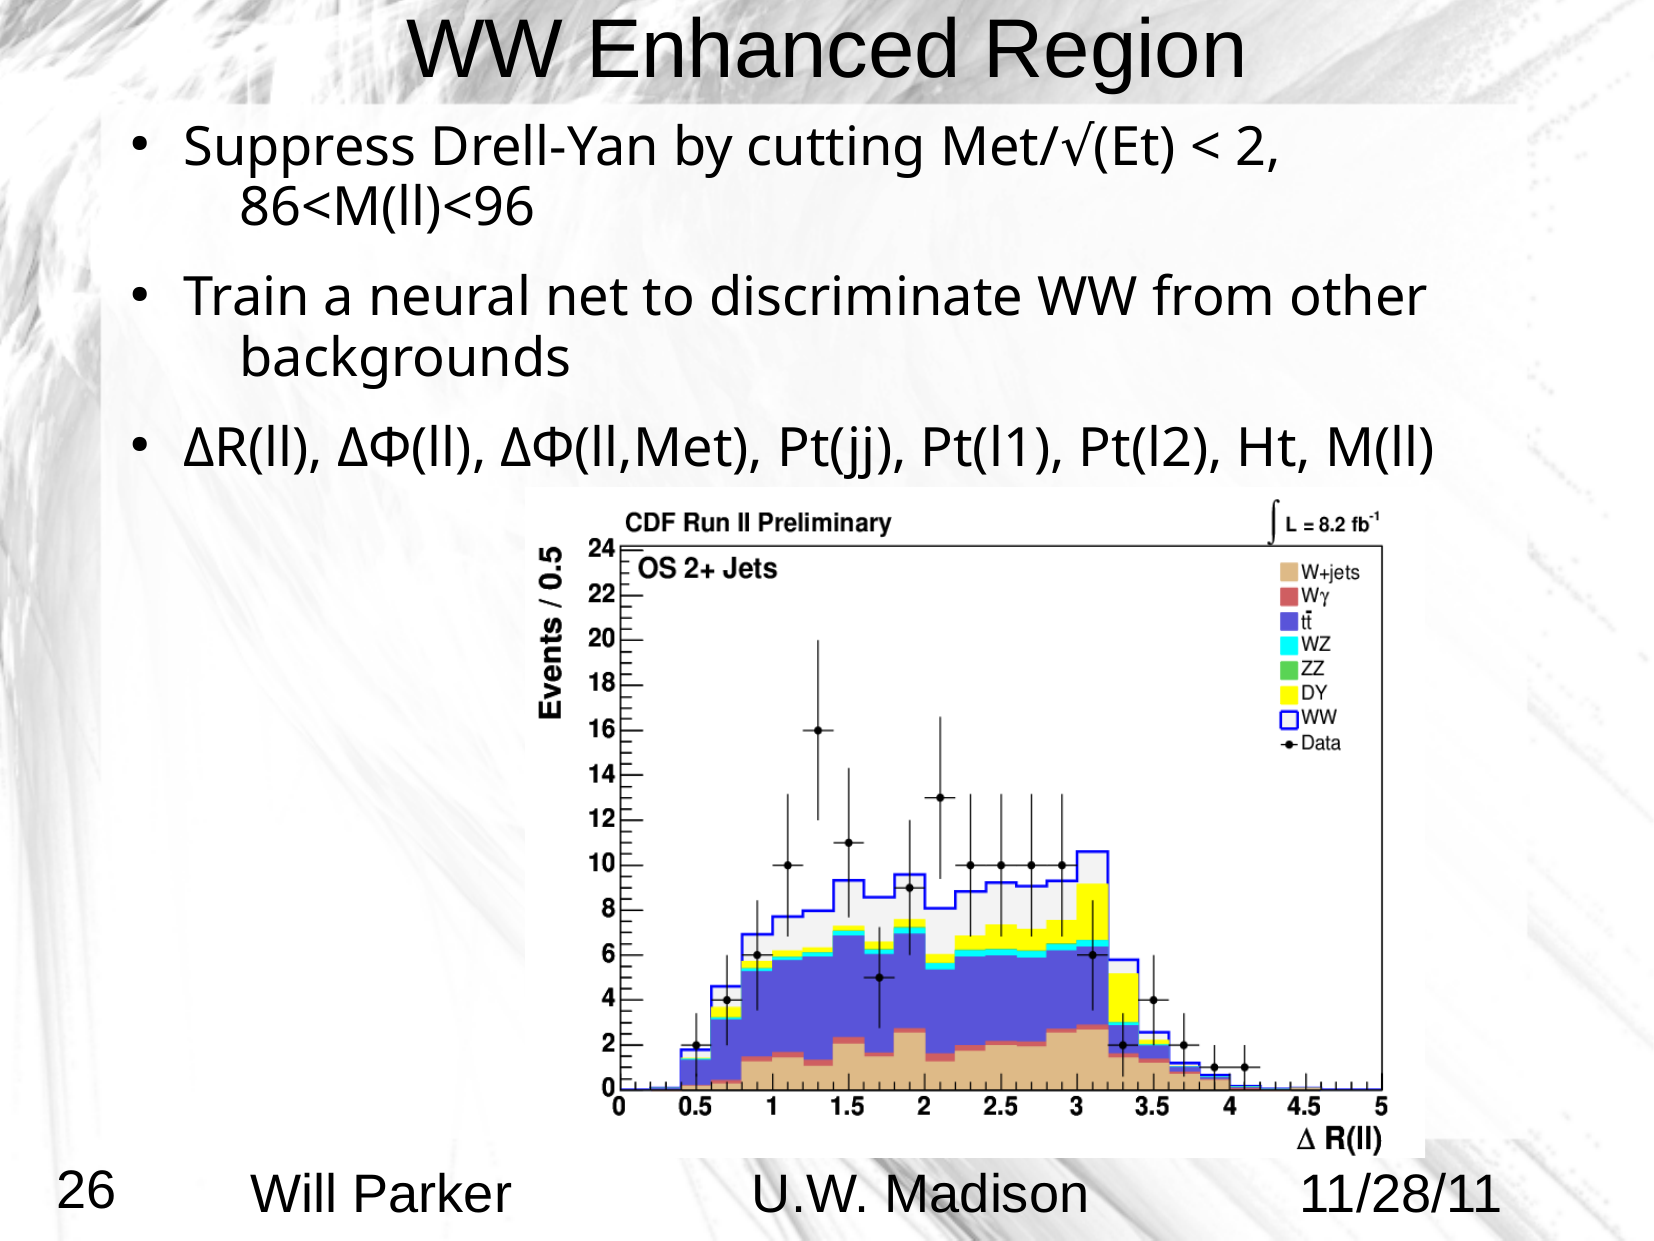

# WW Enhanced Region
Suppress Drell-Yan by cutting Met/√(Et) < 2, 86<M(ll)<96
Train a neural net to discriminate WW from other backgrounds
ΔR(ll), ΔΦ(ll), ΔΦ(ll,Met), Pt(jj), Pt(l1), Pt(l2), Ht, M(ll)
26
 Will Parker U.W. Madison 11/28/11